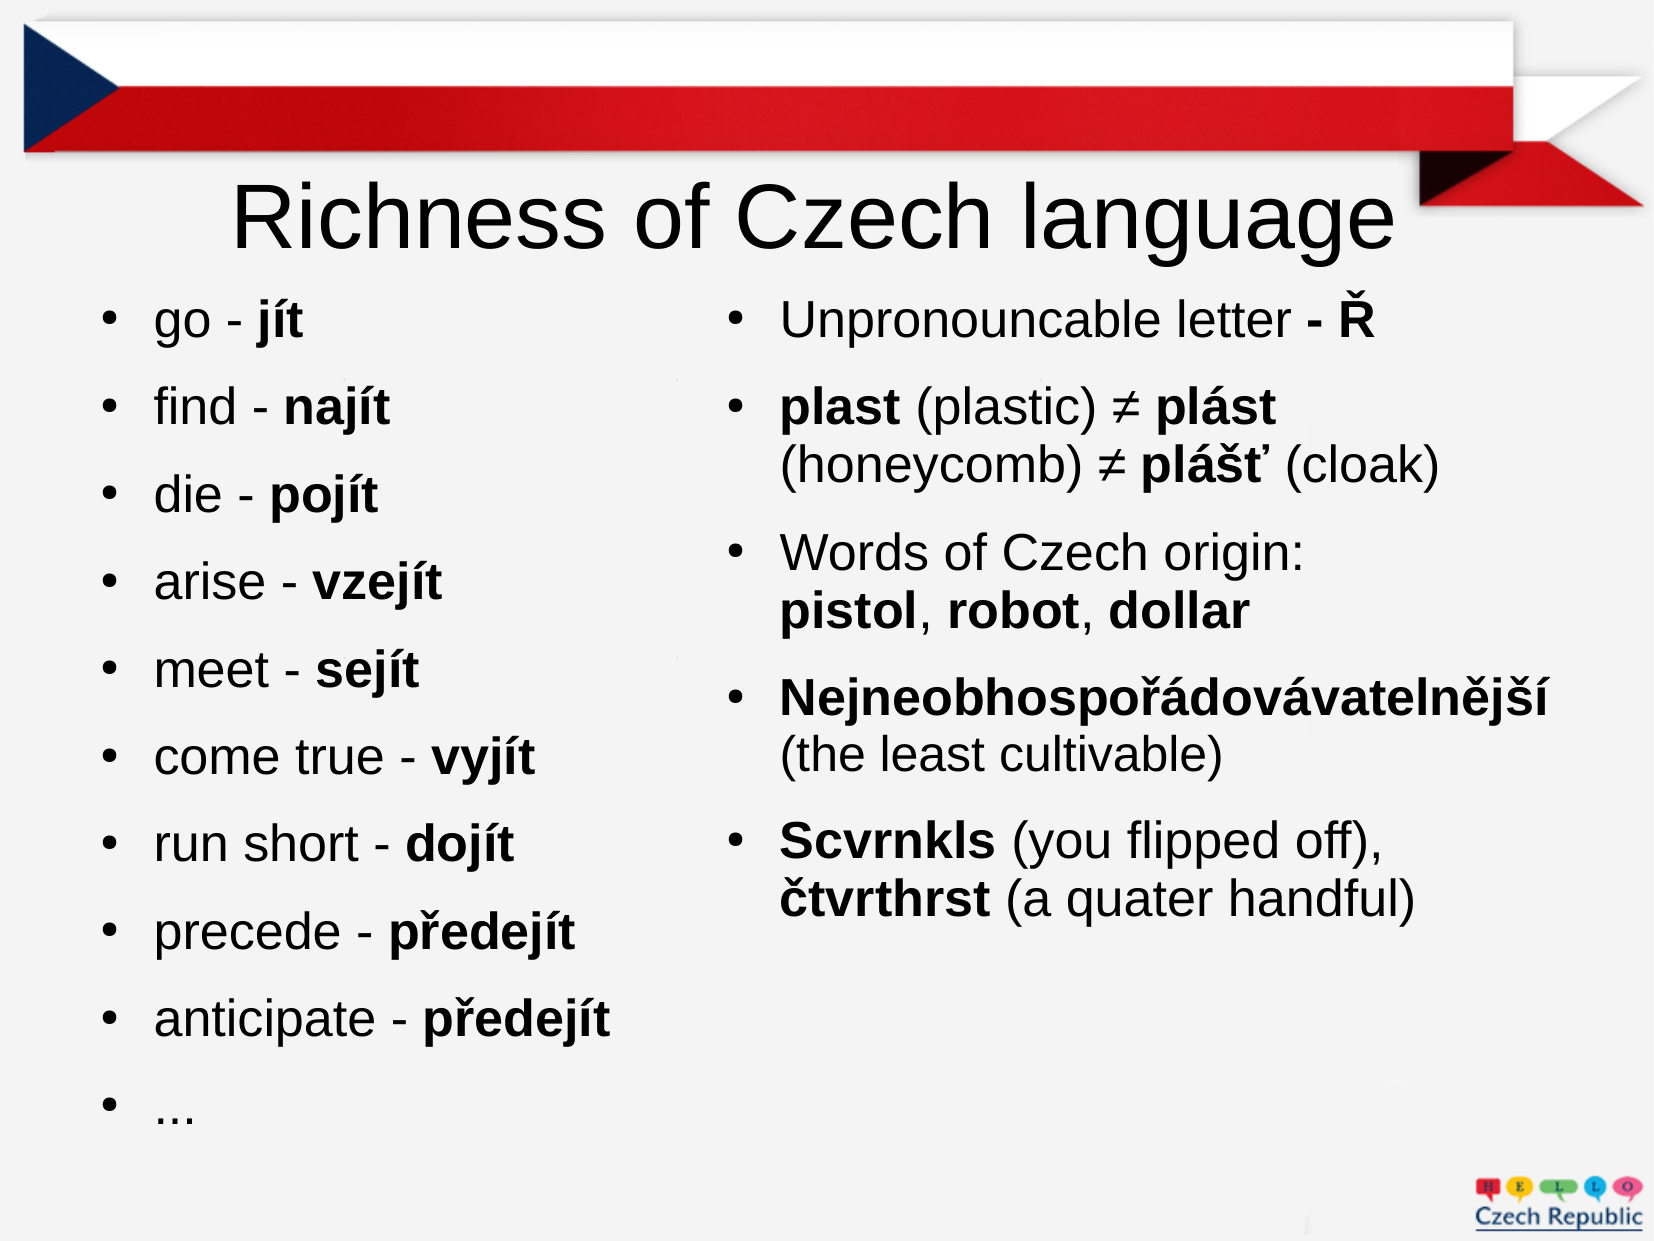

# Richness of Czech language
go - jít
find - najít
die - pojít
arise - vzejít
meet - sejít
come true - vyjít
run short - dojít
precede - předejít
anticipate - předejít
...
Unpronouncable letter - Ř
plast (plastic) ≠ plást (honeycomb) ≠ plášť (cloak)
Words of Czech origin:
pistol, robot, dollar
Nejneobhospořádovávatelnější (the least cultivable)
Scvrnkls (you flipped off), čtvrthrst (a quater handful)